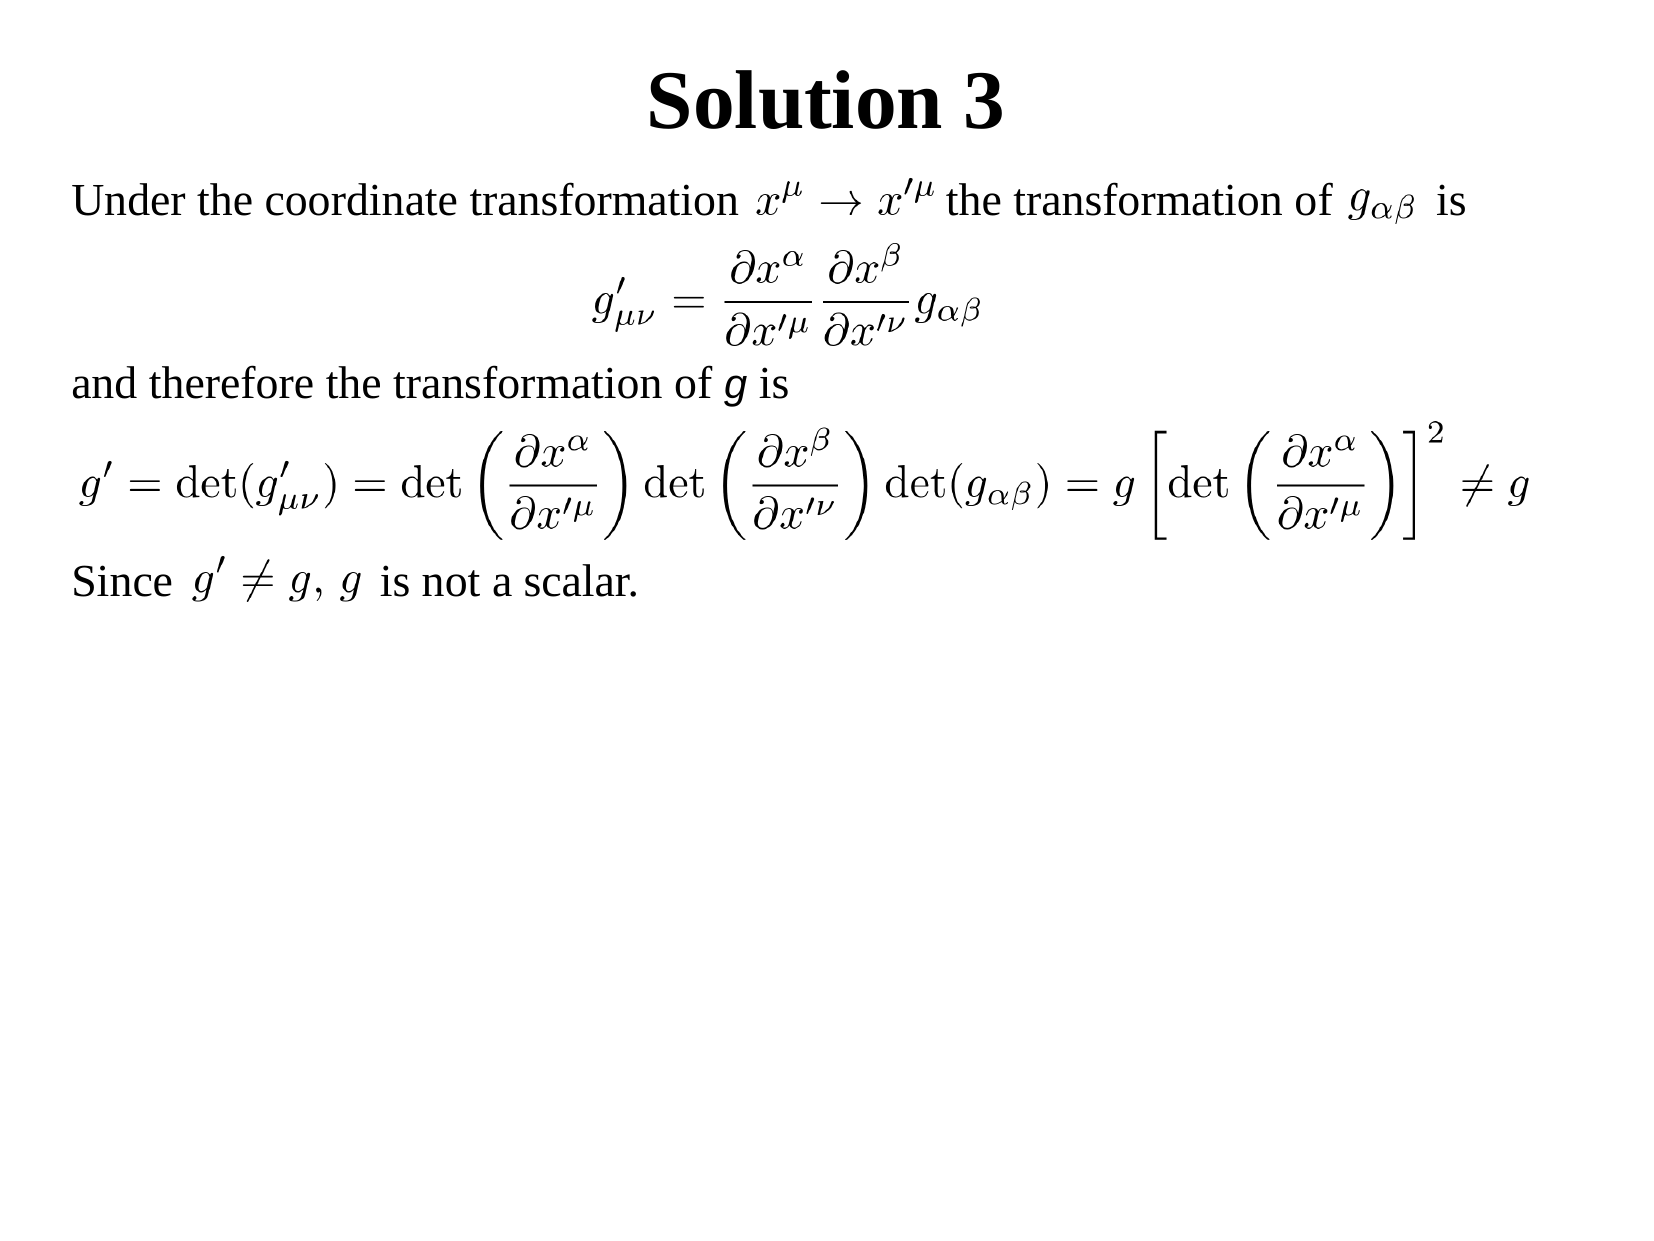

# Solution 3
Under the coordinate transformation the transformation of is
and therefore the transformation of g is
Since is not a scalar.